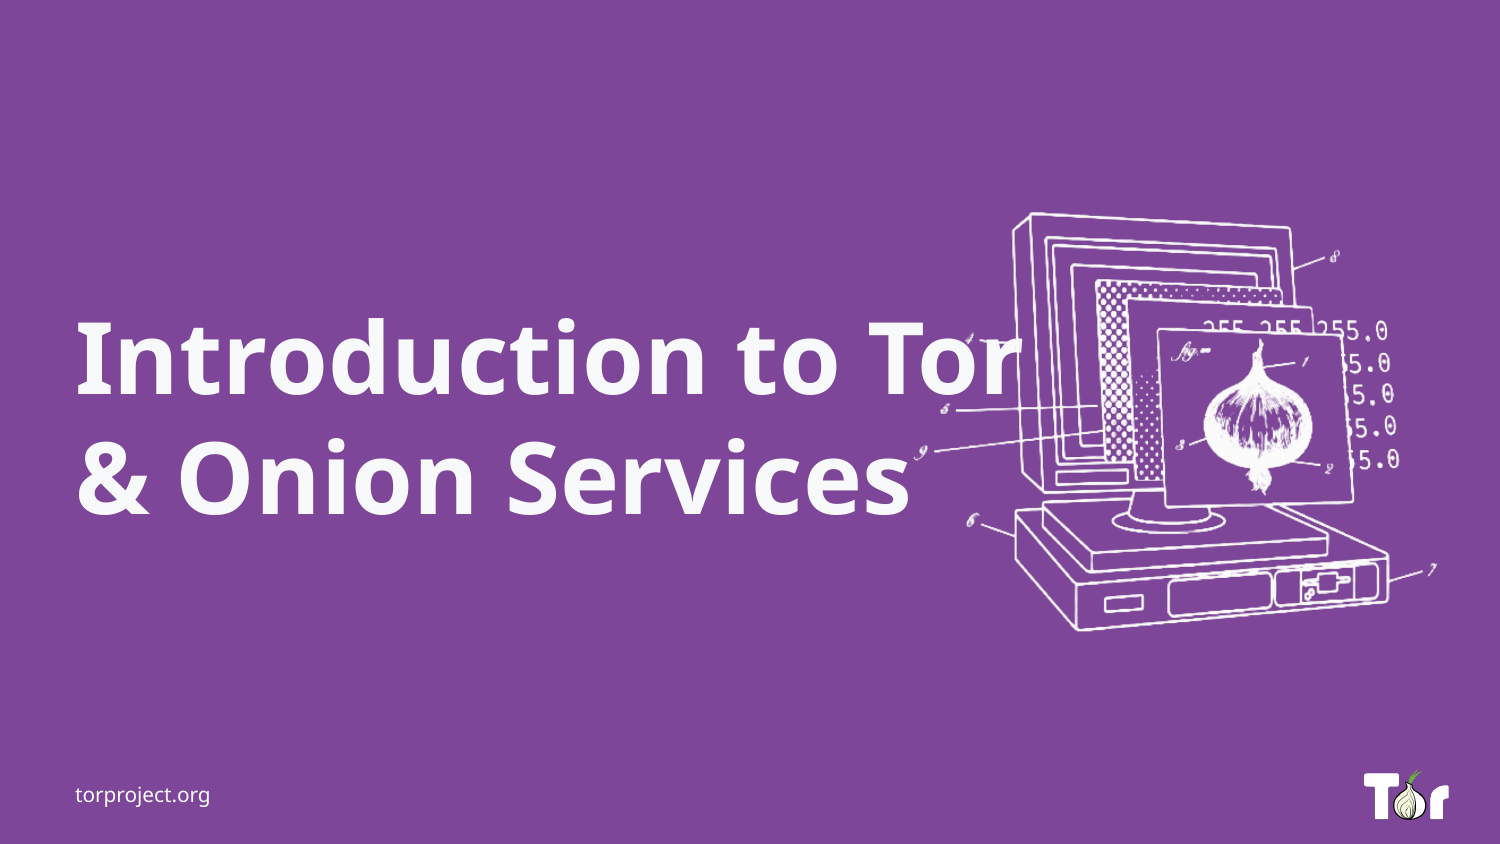

# Introduction to Tor & Onion Services